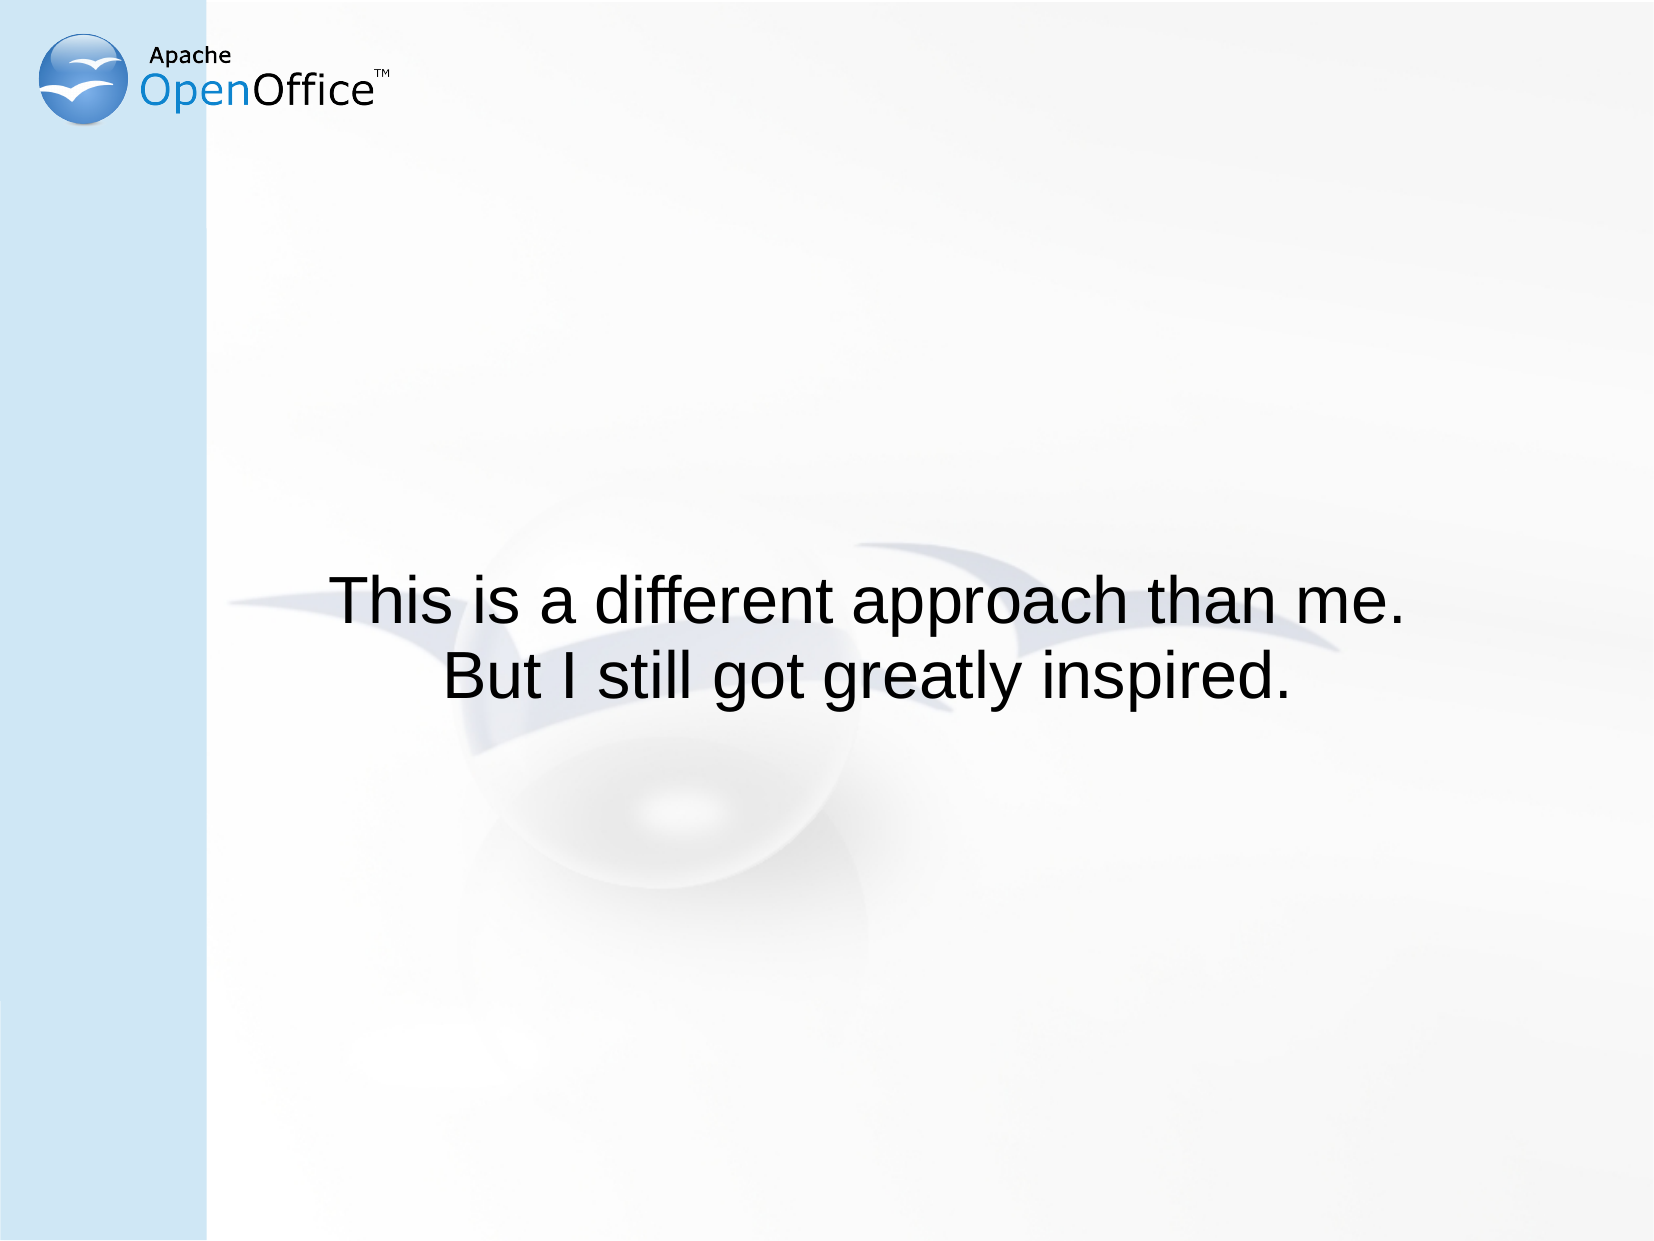

# This is a different approach than me.
But I still got greatly inspired.